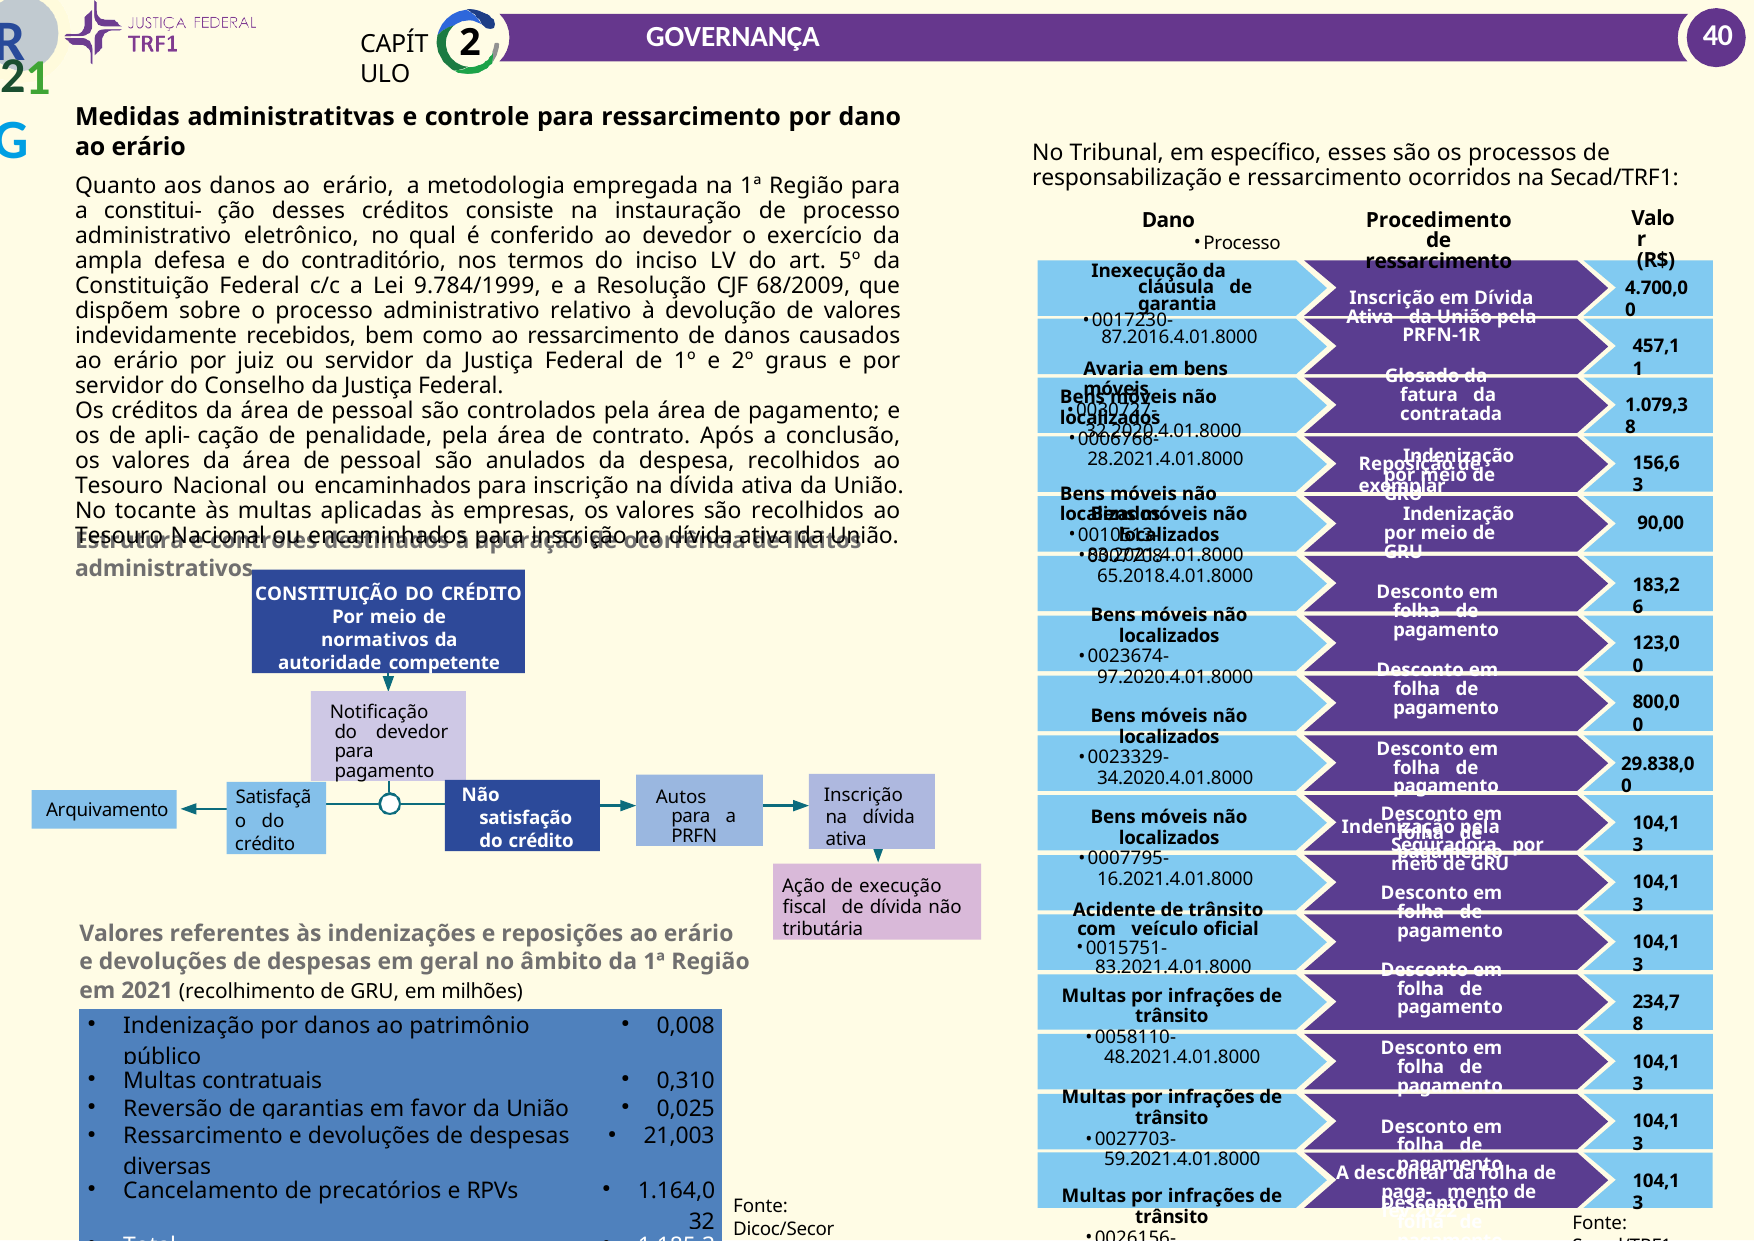

RG
40
21
GOVERNANÇA
2
CAPÍTULO
Medidas administratitvas e controle para ressarcimento por dano ao erário
Quanto aos danos ao erário, a metodologia empregada na 1ª Região para a constitui- ção desses créditos consiste na instauração de processo administrativo eletrônico, no qual é conferido ao devedor o exercício da ampla defesa e do contraditório, nos termos do inciso LV do art. 5º da Constituição Federal c/c a Lei 9.784/1999, e a Resolução CJF 68/2009, que dispõem sobre o processo administrativo relativo à devolução de valores indevidamente recebidos, bem como ao ressarcimento de danos causados ao erário por juiz ou servidor da Justiça Federal de 1º e 2º graus e por servidor do Conselho da Justiça Federal.
Os créditos da área de pessoal são controlados pela área de pagamento; e os de apli- cação de penalidade, pela área de contrato. Após a conclusão, os valores da área de pessoal são anulados da despesa, recolhidos ao Tesouro Nacional ou encaminhados para inscrição na dívida ativa da União. No tocante às multas aplicadas às empresas, os valores são recolhidos ao Tesouro Nacional ou encaminhados para inscrição na dívida ativa da União.
No Tribunal, em específico, esses são os processos de responsabilização e ressarcimento ocorridos na Secad/TRF1:
Valor (R$)
Procedimento de ressarcimento
Inscrição em Dívida Ativa da União pela PRFN-1R
Glosado da fatura da contratada
Indenização por meio de GRU
Dano
Processo
Inexecução da cláusula de garantia
0017230-87.2016.4.01.8000
Avaria em bens móveis
0030727-32.2020.4.01.8000
4.700,00
457,11
Bens móveis não localizados
0006766-28.2021.4.01.8000
Bens móveis não localizados
0010513-83.2021.4.01.8000
1.079,38
156,63
Reposição de exemplar
Indenização por meio de GRU
Desconto em folha de pagamento
Desconto em folha de pagamento
Desconto em folha de pagamento
Indenização pela Seguradora por meio de GRU
Bens móveis não localizados
0007708-65.2018.4.01.8000
Bens móveis não localizados
0023674-97.2020.4.01.8000
Bens móveis não localizados
0023329-34.2020.4.01.8000
Bens móveis não localizados
0007795-16.2021.4.01.8000
Acidente de trânsito com veículo oficial
0015751-83.2021.4.01.8000
Multas por infrações de trânsito
0058110-48.2021.4.01.8000
Multas por infrações de trânsito
0027703-59.2021.4.01.8000
Multas por infrações de trânsito
0026156-81.2021.4.01.8000
Multas por infrações de trânsito
0021610-80.2021.4.01.8000
Multas por infrações de trânsito
0015436-55.2021.4.01.8000
Multas por infrações de trânsito
0013709-61.2021.4.01.8000
Multas por infrações de trânsito
0012421-15.2020.4.01.8000
90,00
Estrutura e controles destinados à apuração de ocorrência de ilícitos administrativos
CONSTITUIÇÃO DO CRÉDITO
Por meio de normativos da autoridade competente
183,26
123,00
800,00
Notificação do devedor para pagamento
29.838,00
Inscrição na dívida ativa
Autos para a PRFN
Não satisfação do crédito
Satisfação do crédito
Arquivamento
Desconto em folha de pagamento
Desconto em folha de pagamento
Desconto em folha de pagamento
Desconto em folha de pagamento
Desconto em folha de pagamento
Desconto em folha de pagamento
104,13
Ação de execução fiscal de dívida não tributária
104,13
Valores referentes às indenizações e reposições ao erário e devoluções de despesas em geral no âmbito da 1ª Região em 2021 (recolhimento de GRU, em milhões)
104,13
234,78
| Indenização por danos ao patrimônio público | 0,008 |
| --- | --- |
| Multas contratuais | 0,310 |
| Reversão de garantias em favor da União | 0,025 |
| Ressarcimento e devoluções de despesas diversas | 21,003 |
| Cancelamento de precatórios e RPVs | 1.164,032 |
| Total | 1.185,378 |
104,13
104,13
A descontar da folha de paga- mento de fev.2022
104,13
Fonte: Dicoc/Secor
Fonte: Secad/TRF1